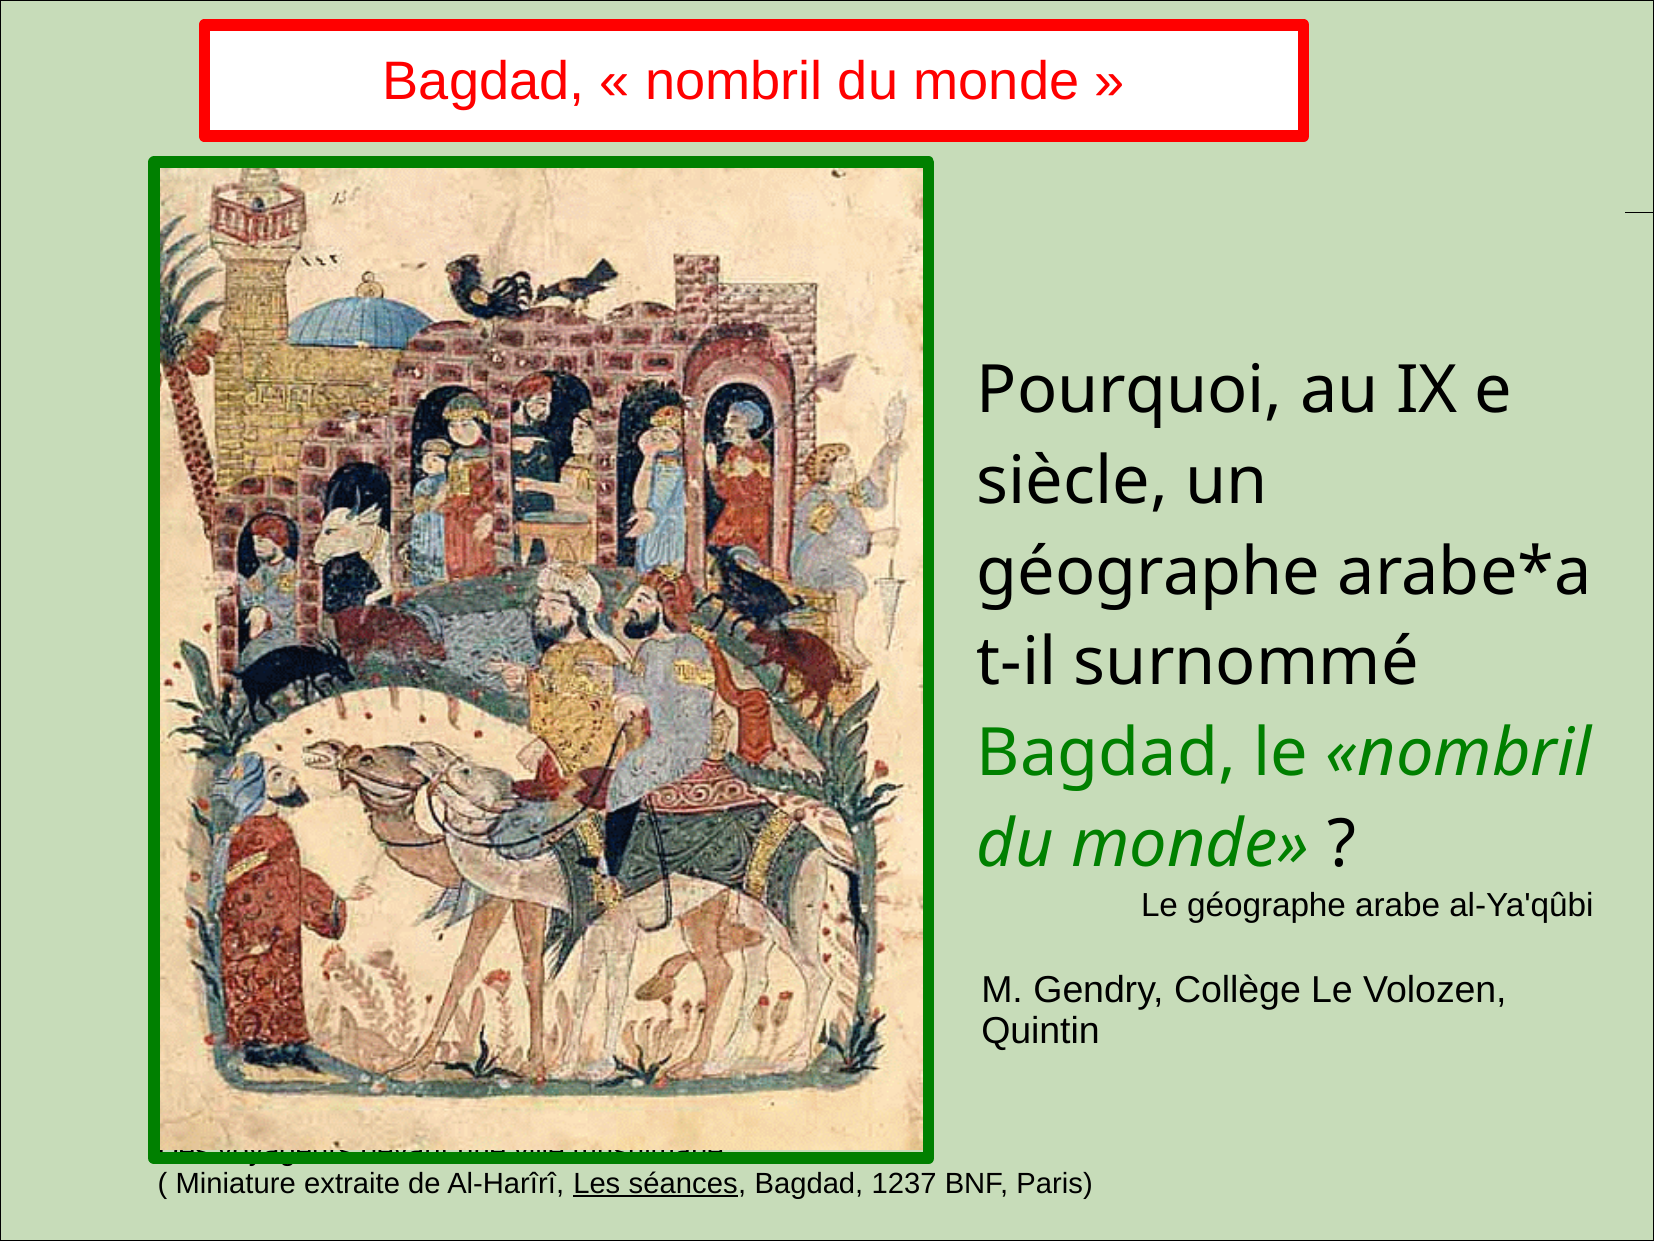

Bagdad, « nombril du monde »
Pourquoi, au IX e siècle, un géographe arabe*a t-il surnommé Bagdad, le «nombril du monde» ?
Le géographe arabe al-Ya'qûbi
M. Gendry, Collège Le Volozen, Quintin
Des voyageurs devant une ville musulmane.
( Miniature extraite de Al-Harîrî, Les séances, Bagdad, 1237 BNF, Paris)